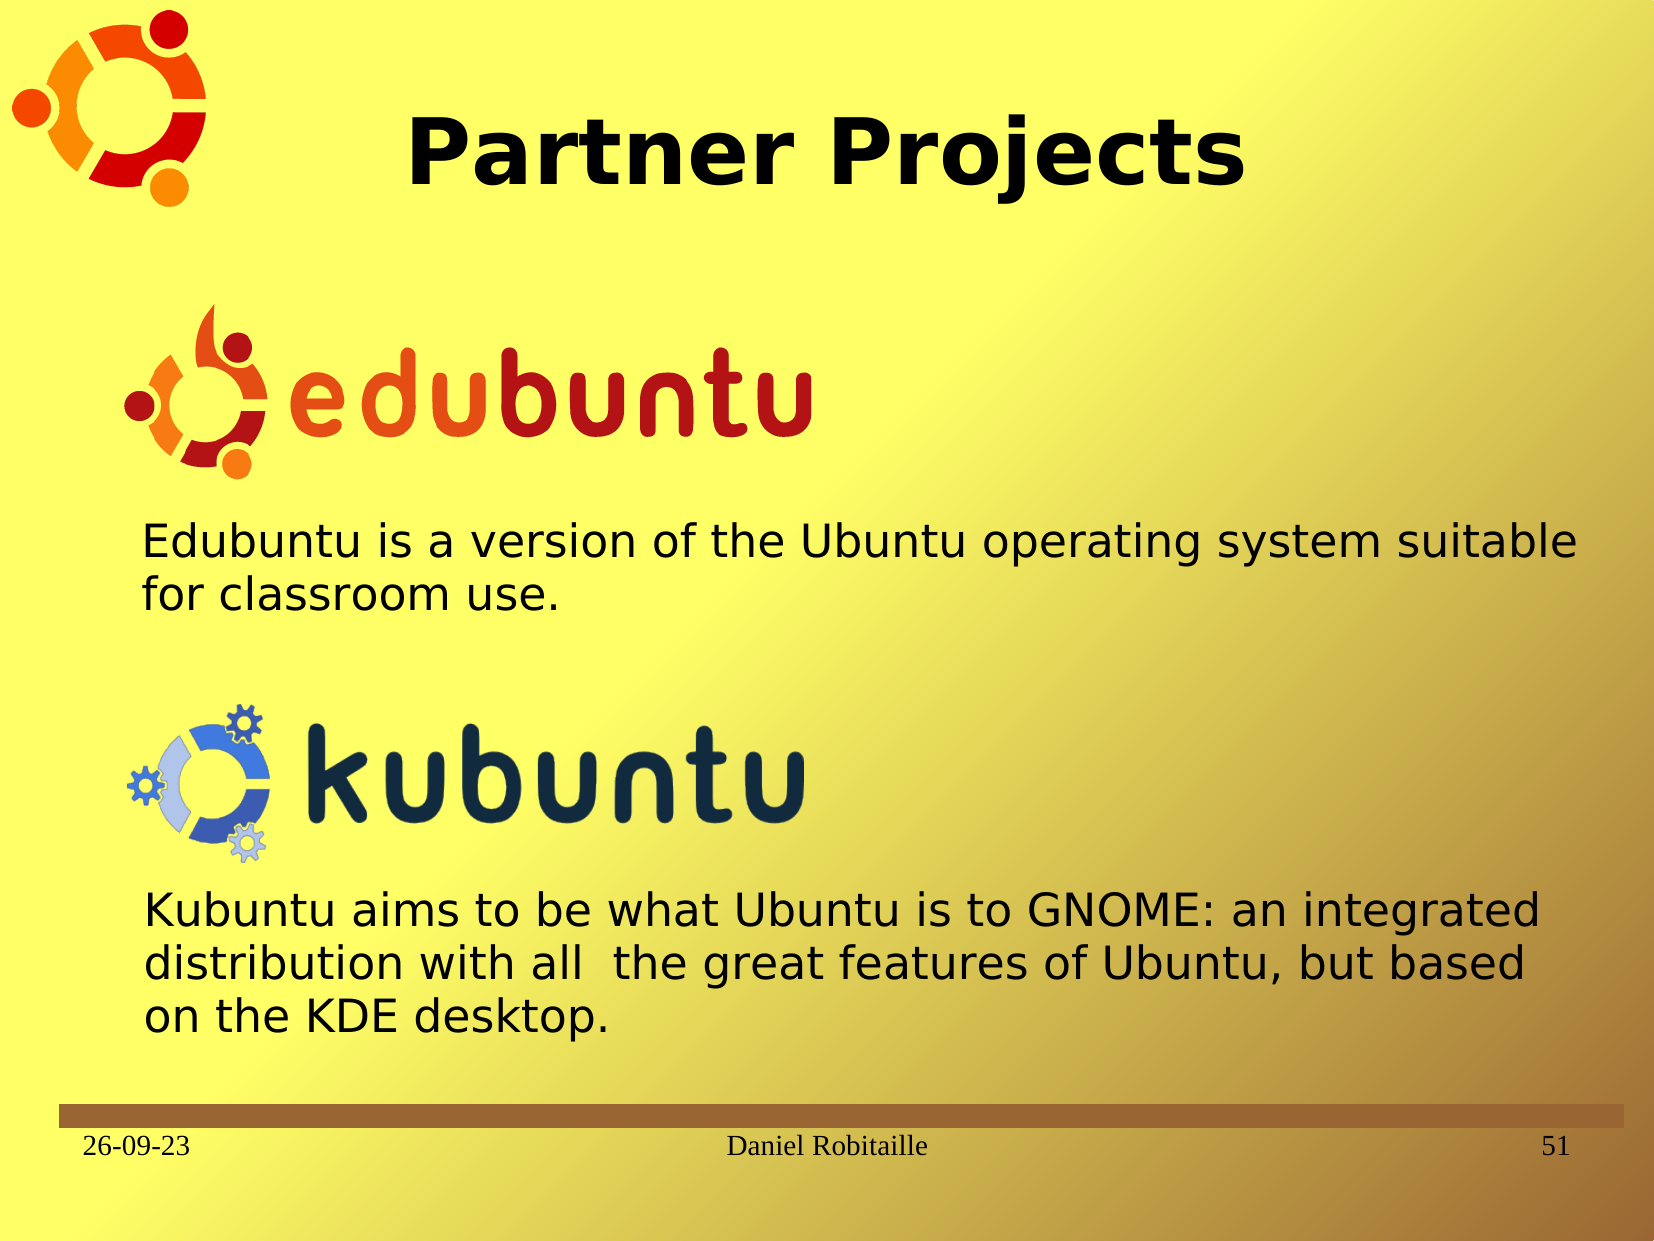

# Partner Projects
Edubuntu is a version of the Ubuntu operating system suitable
for classroom use.
Kubuntu aims to be what Ubuntu is to GNOME: an integrated
distribution with all the great features of Ubuntu, but based
on the KDE desktop.
Daniel Robitaille
51